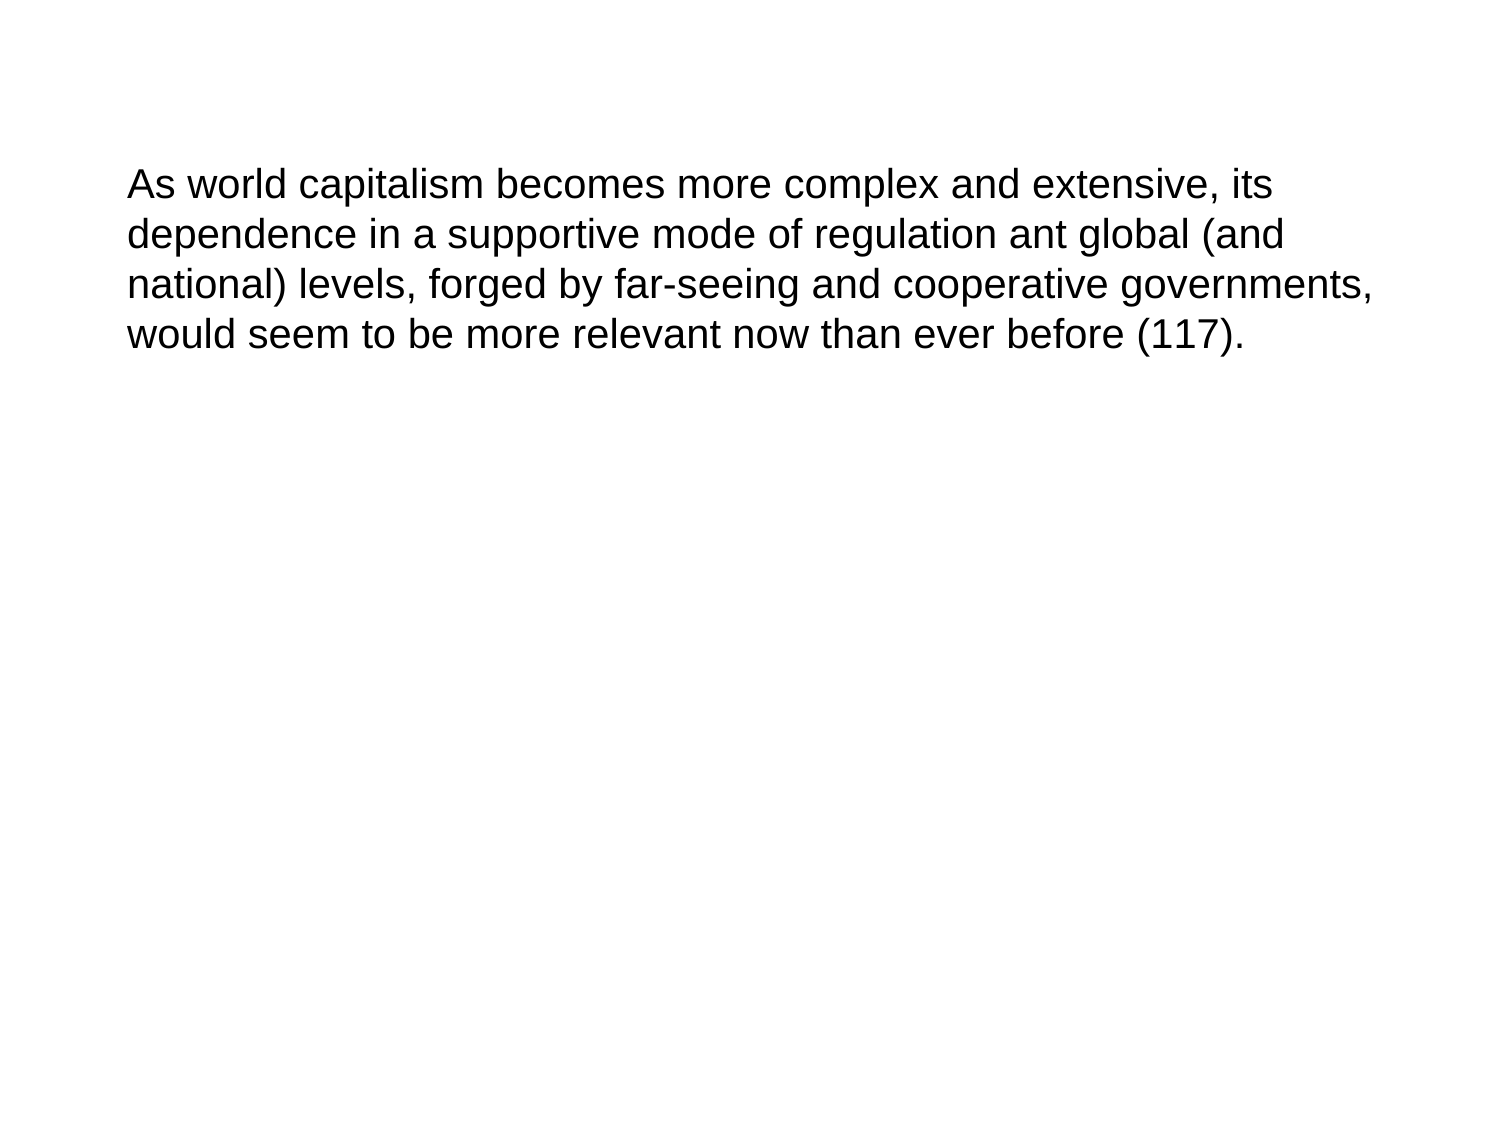

As world capitalism becomes more complex and extensive, its dependence in a supportive mode of regulation ant global (and national) levels, forged by far-seeing and cooperative governments, would seem to be more relevant now than ever before (117).